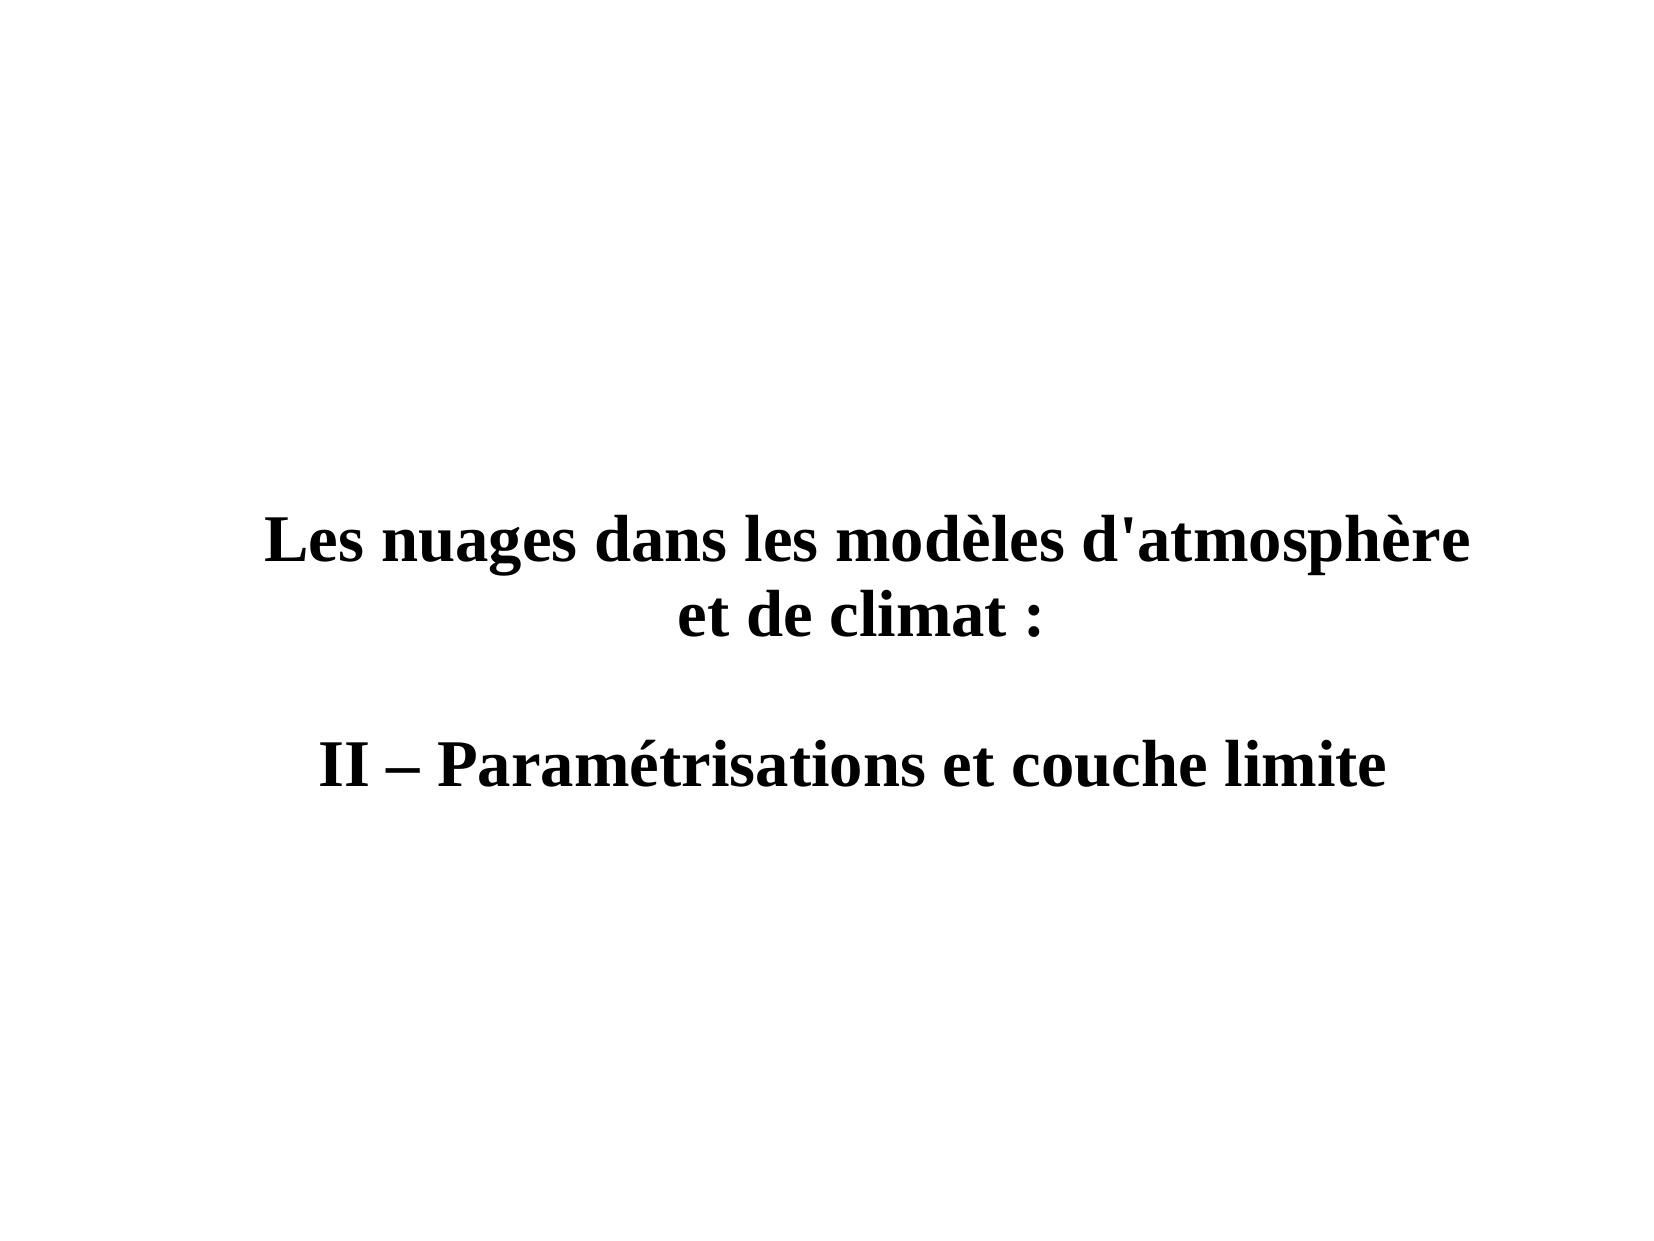

Les nuages dans les modèles d'atmosphère
 et de climat :
II – Paramétrisations et couche limite